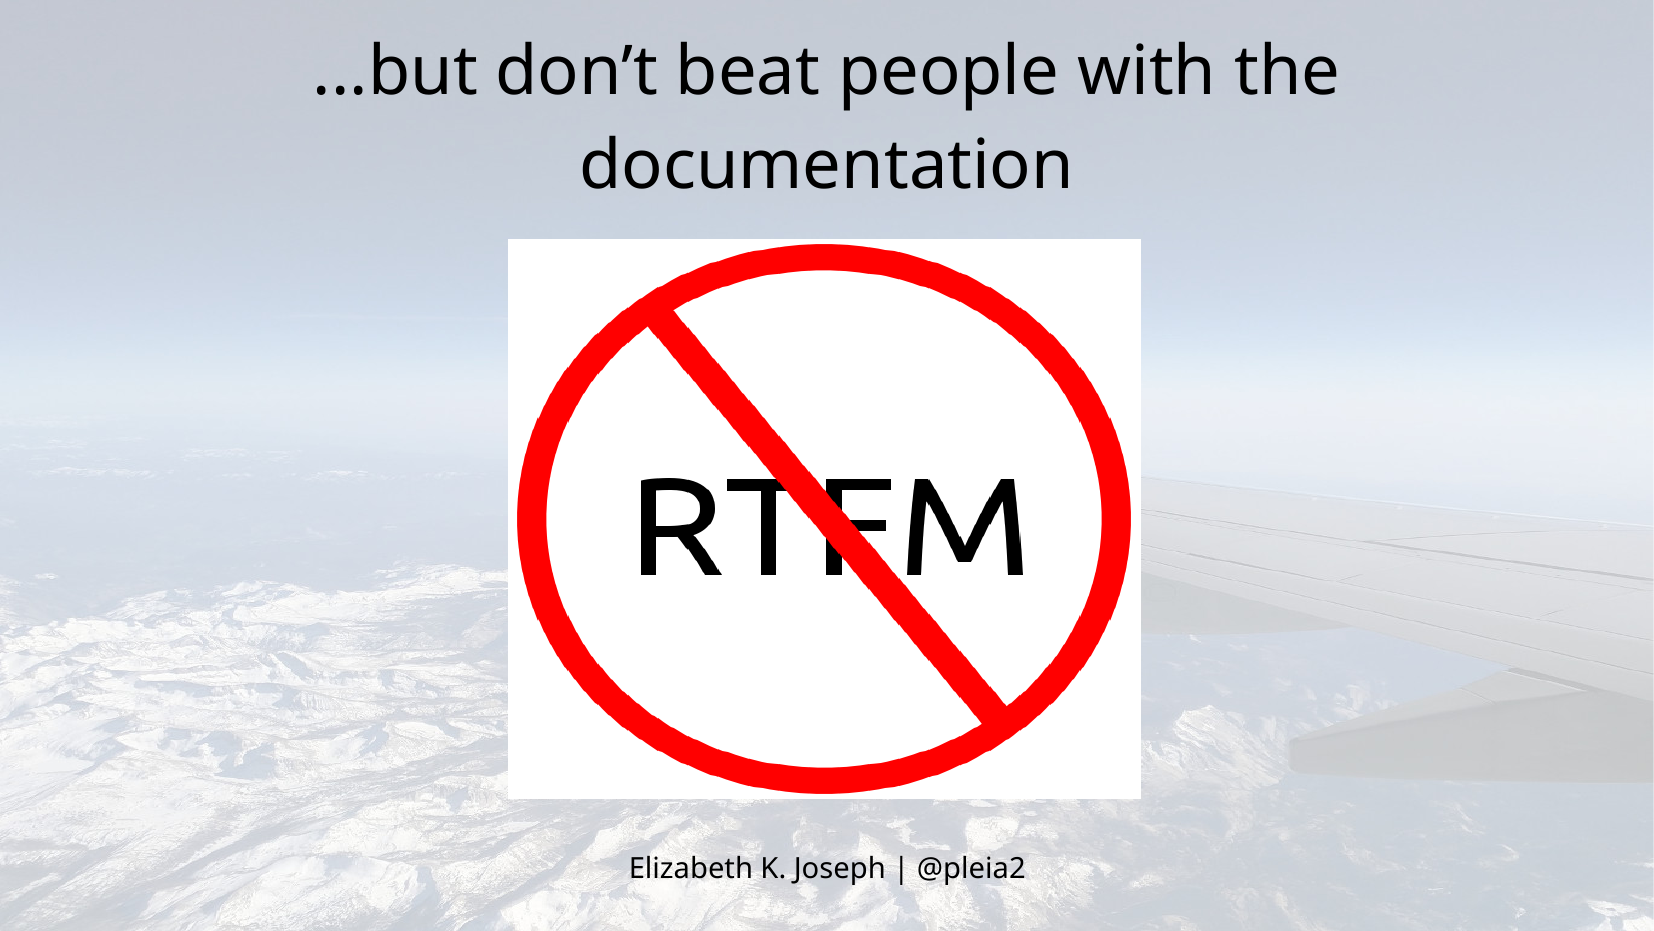

# ...but don’t beat people with the documentation
Elizabeth K. Joseph | @pleia2